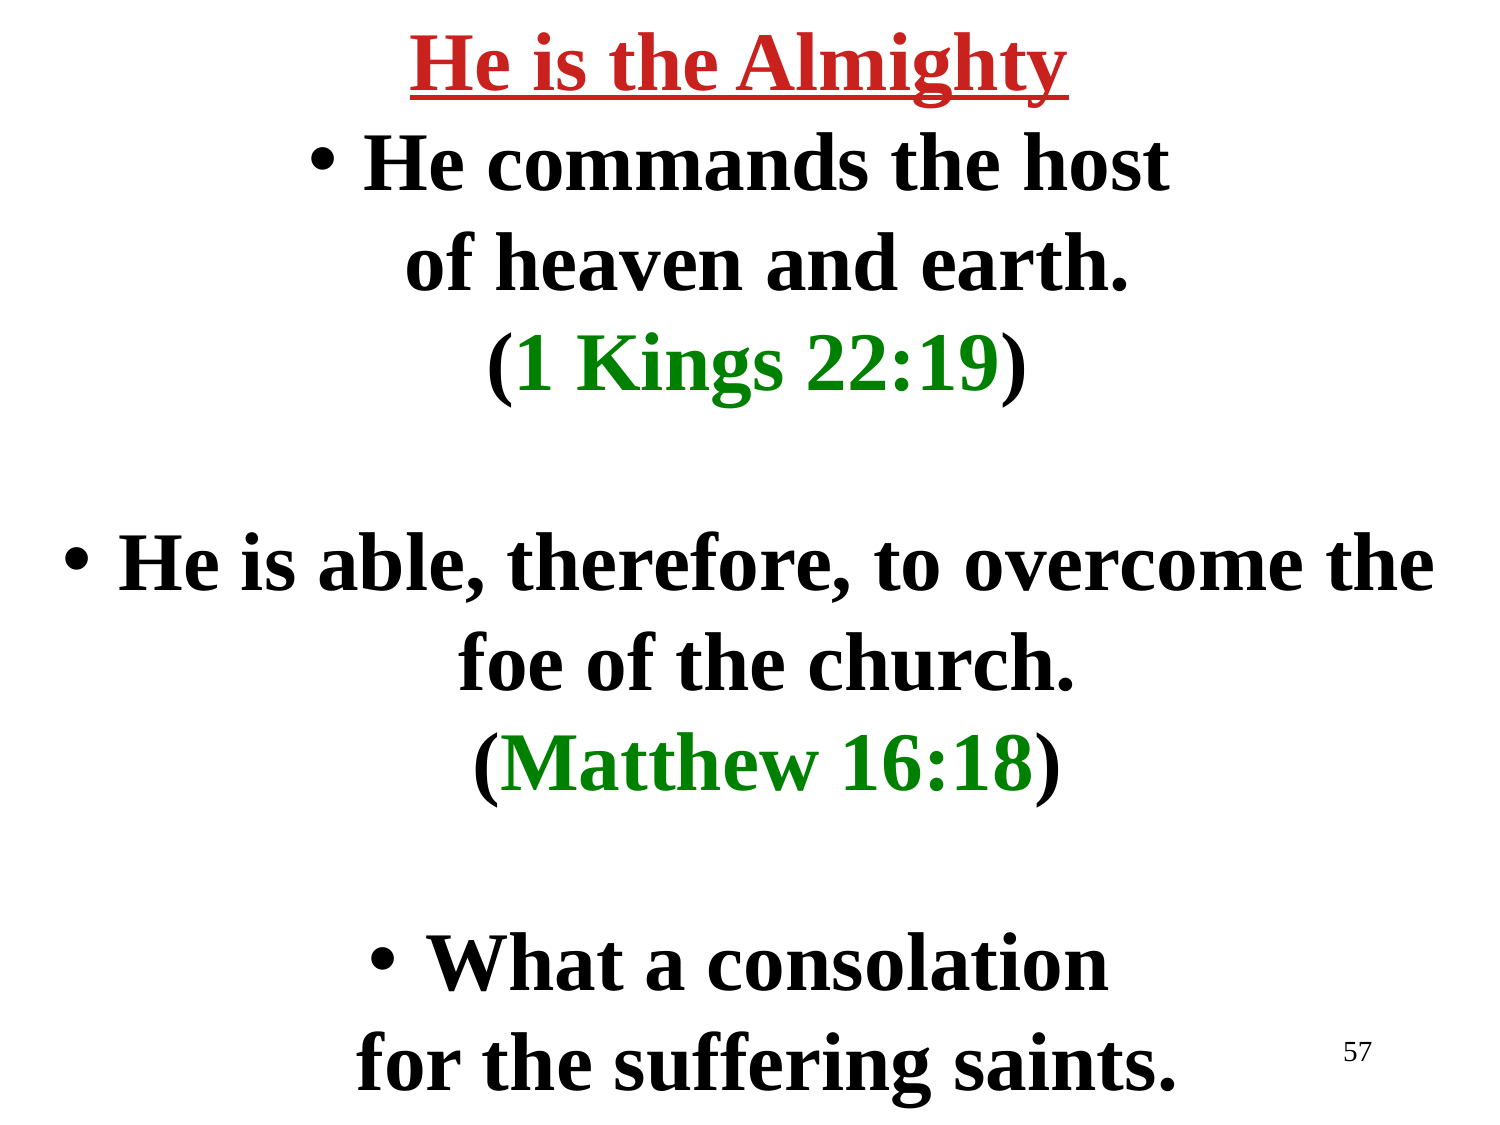

He is the Almighty
 He commands the host
of heaven and earth.
(1 Kings 22:19)
 He is able, therefore, to overcome the foe of the church.
(Matthew 16:18)
 What a consolation
for the suffering saints.